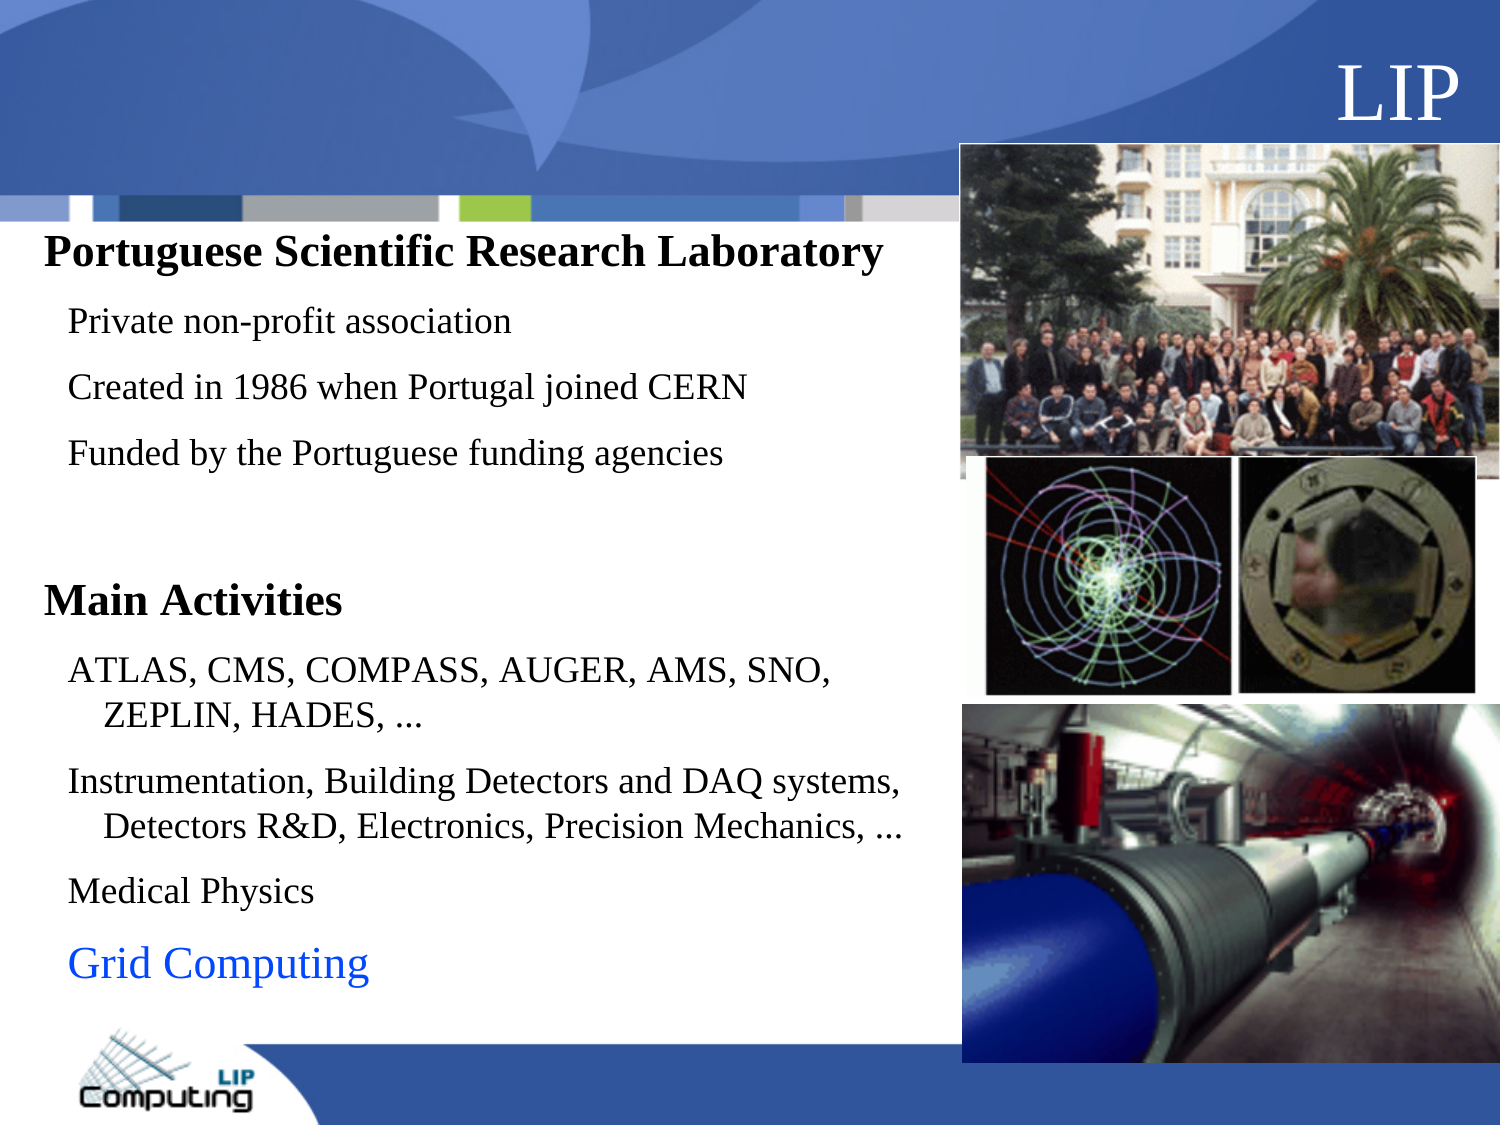

LIP
 Portuguese Scientific Research Laboratory
Private non-profit association
Created in 1986 when Portugal joined CERN
Funded by the Portuguese funding agencies
 Main Activities
ATLAS, CMS, COMPASS, AUGER, AMS, SNO, ZEPLIN, HADES, ...
Instrumentation, Building Detectors and DAQ systems, Detectors R&D, Electronics, Precision Mechanics, ...
Medical Physics
Grid Computing